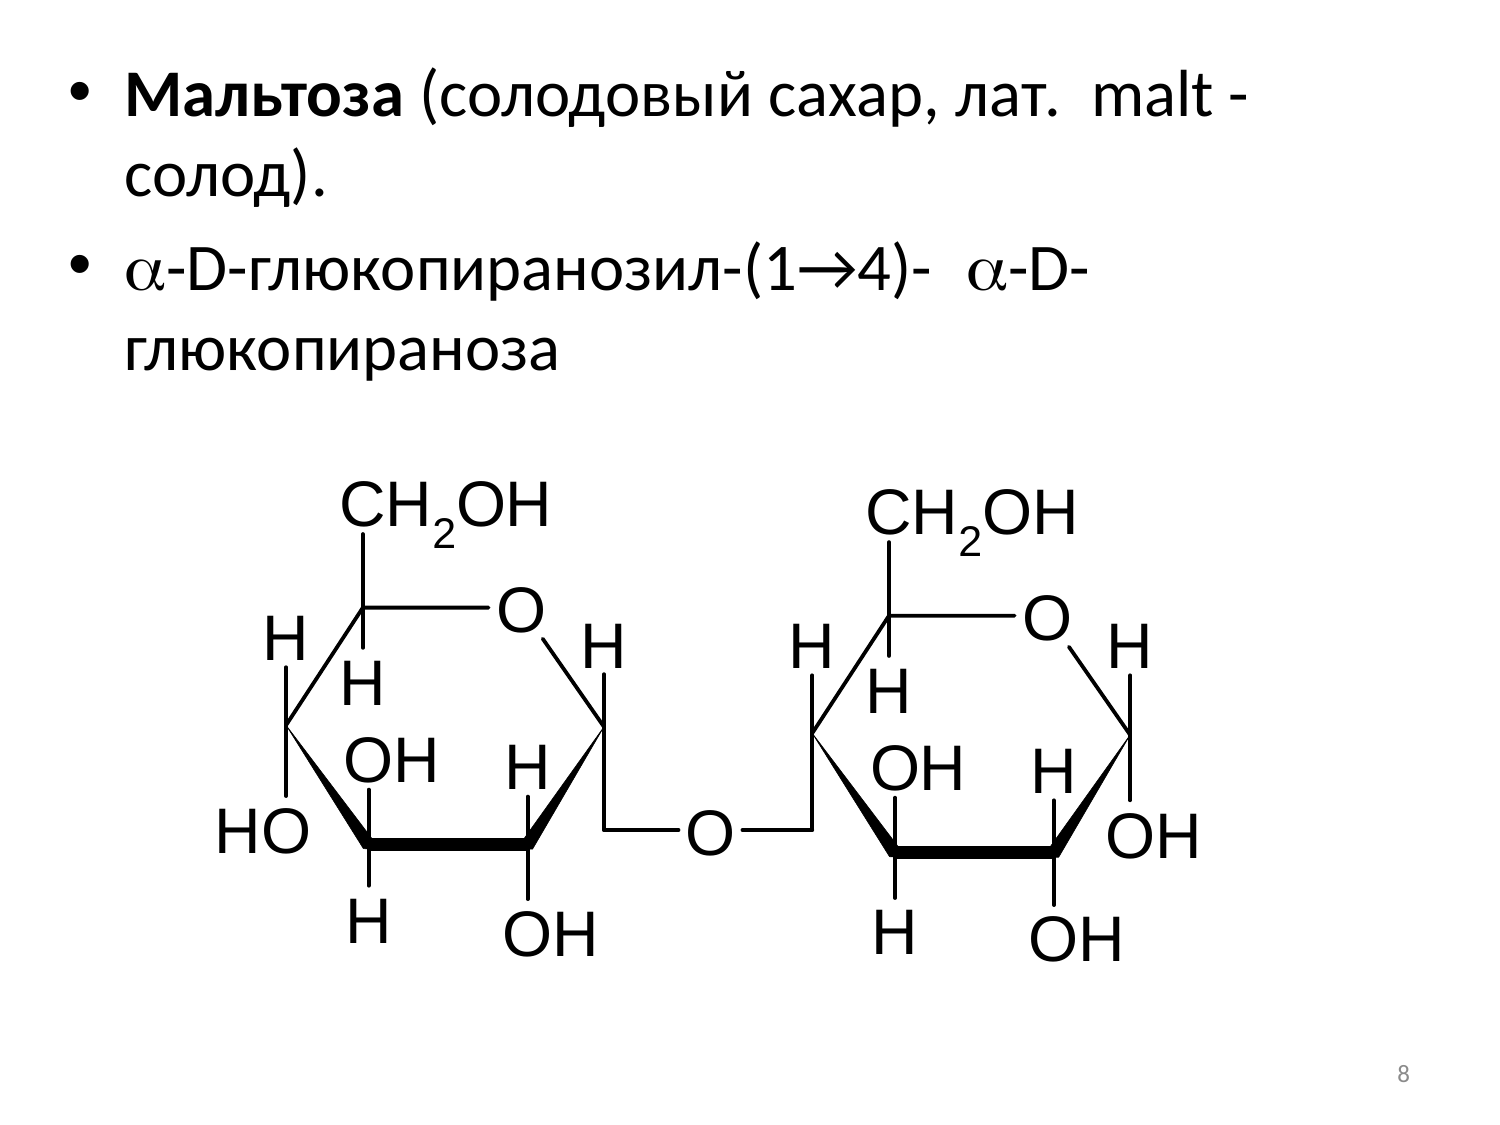

# Мальтоза (солодовый сахар, лат. malt - солод).
a-D-глюкопиранозил-(1→4)- a-D-глюкопираноза